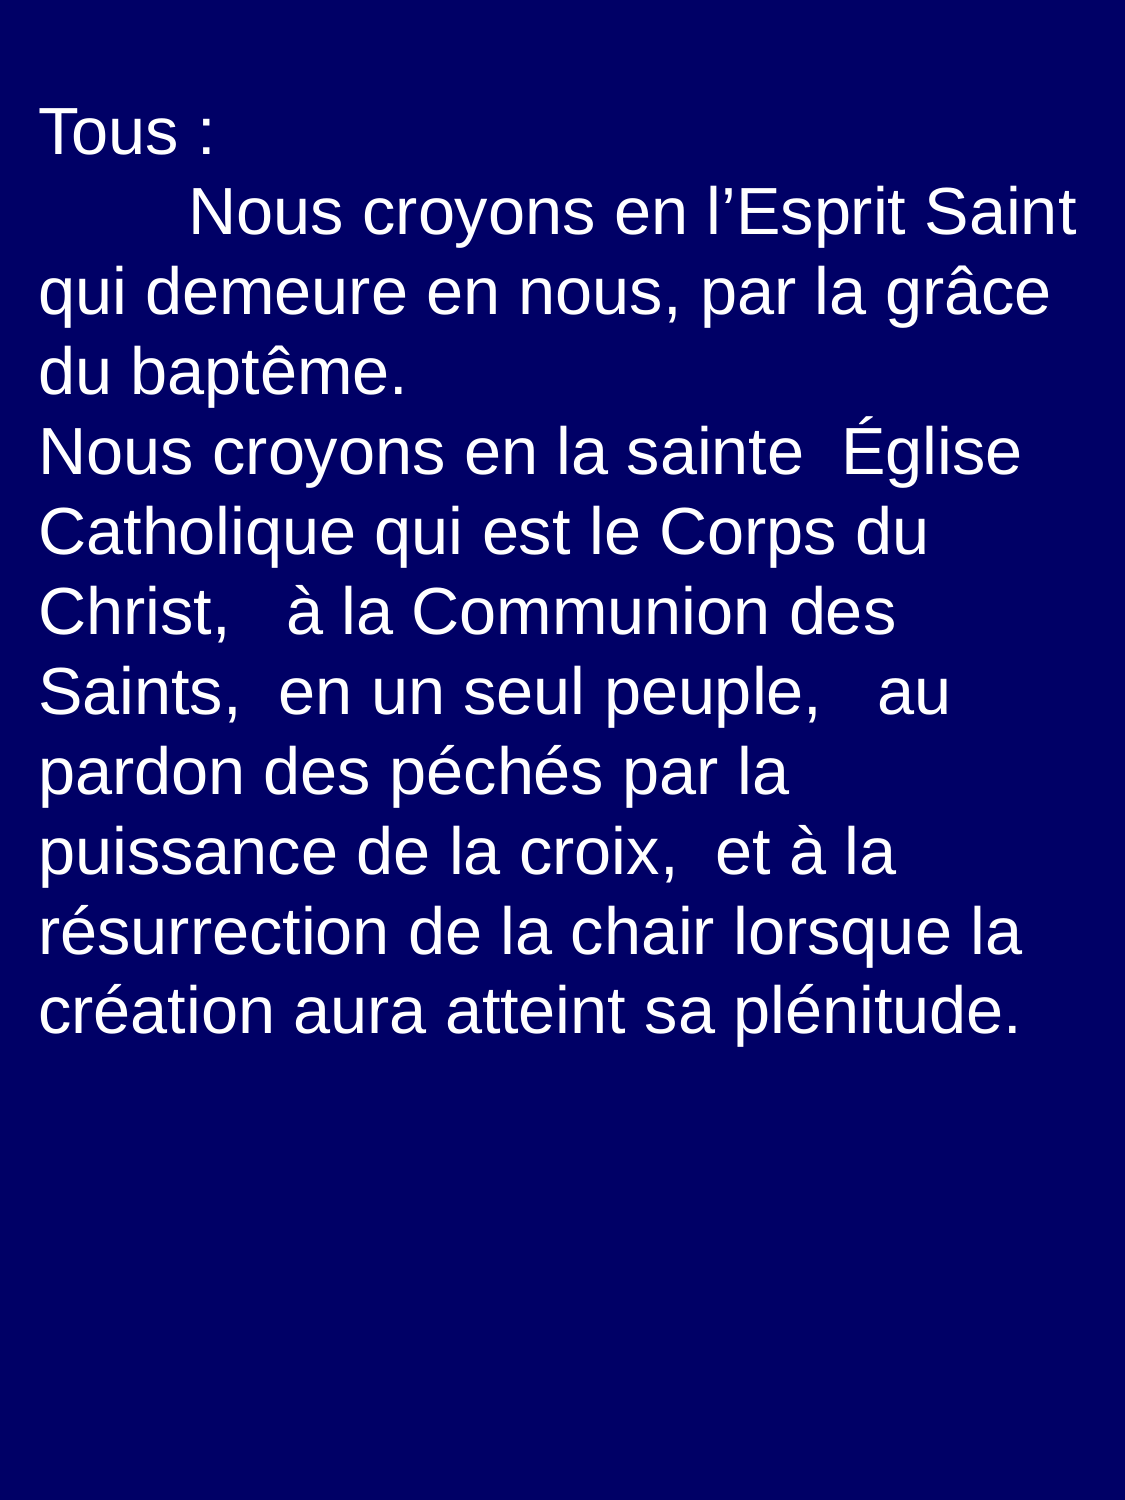

Tous :
	Nous croyons en l’Esprit Saint qui demeure en nous, par la grâce du baptême.
Nous croyons en la sainte Église Catholique qui est le Corps du Christ, à la Communion des Saints, en un seul peuple, au pardon des péchés par la puissance de la croix, et à la résurrection de la chair lorsque la création aura atteint sa plénitude.